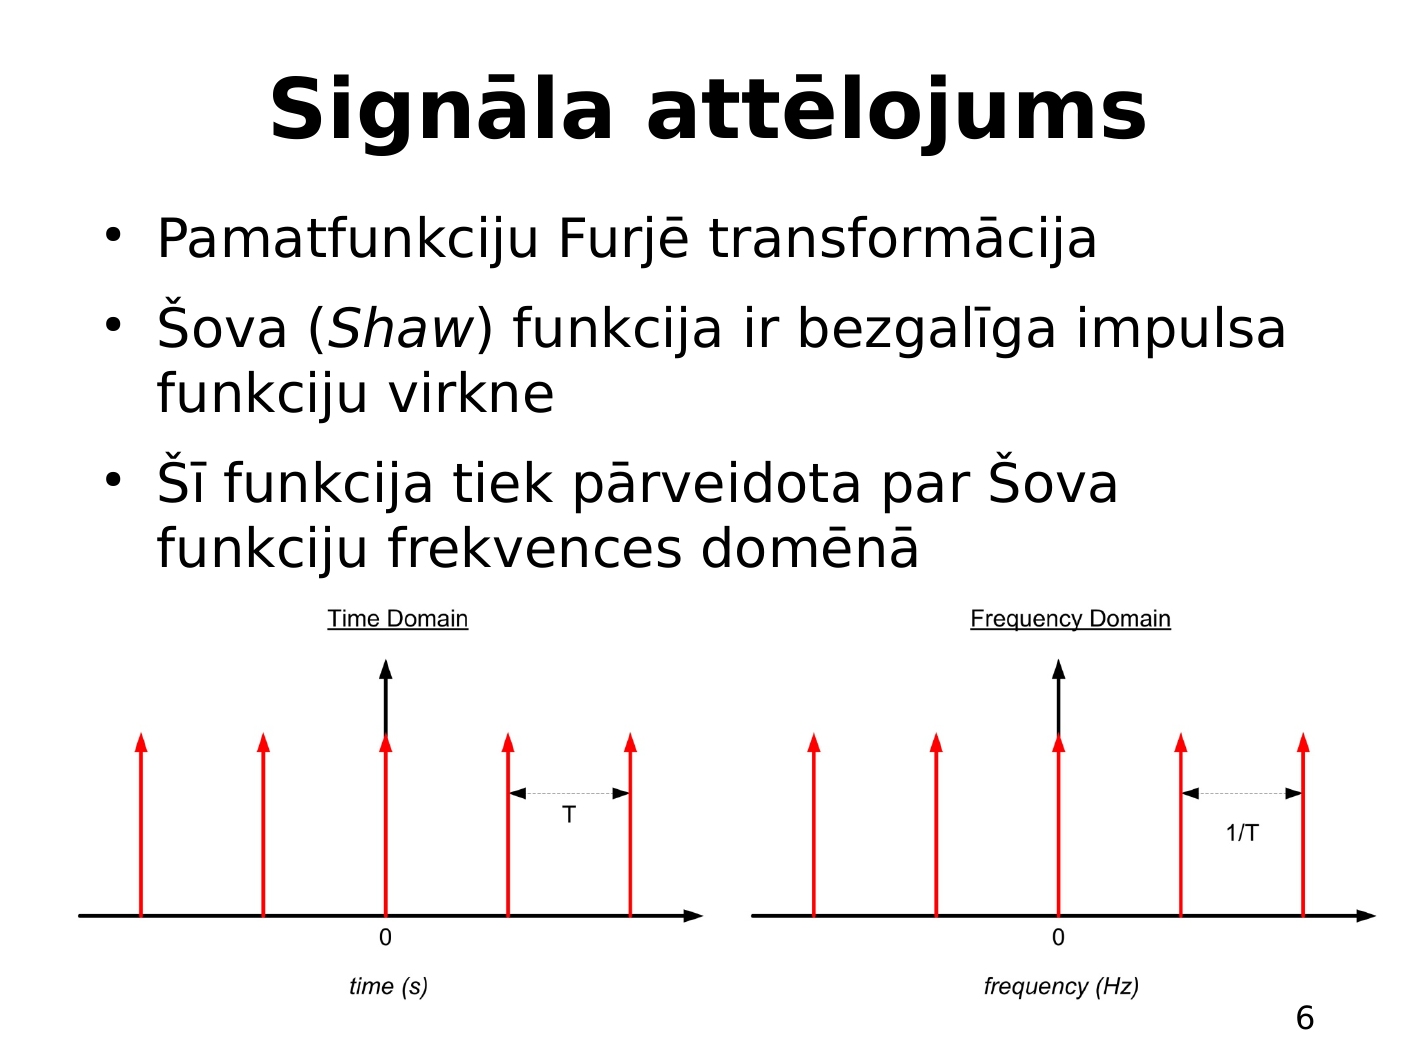

# Signāla attēlojums
Pamatfunkciju Furjē transformācija
Šova (Shaw) funkcija ir bezgalīga impulsa funkciju virkne
Šī funkcija tiek pārveidota par Šova funkciju frekvences domēnā